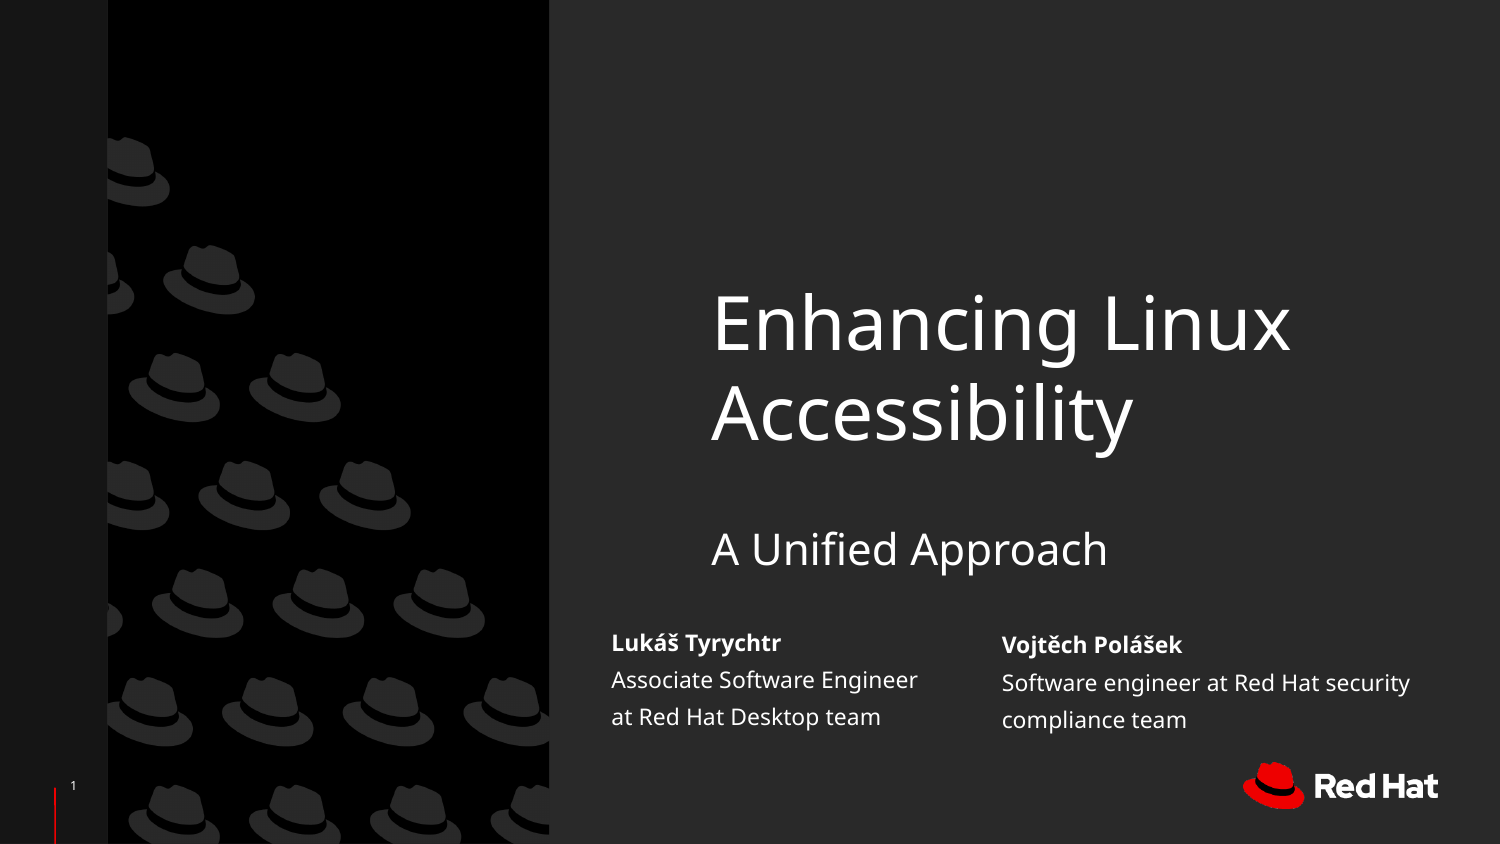

Enhancing Linux Accessibility
# A Unified Approach
Lukáš Tyrychtr
Associate Software Engineer at Red Hat Desktop team
Vojtěch Polášek
Software engineer at Red Hat security compliance team
1